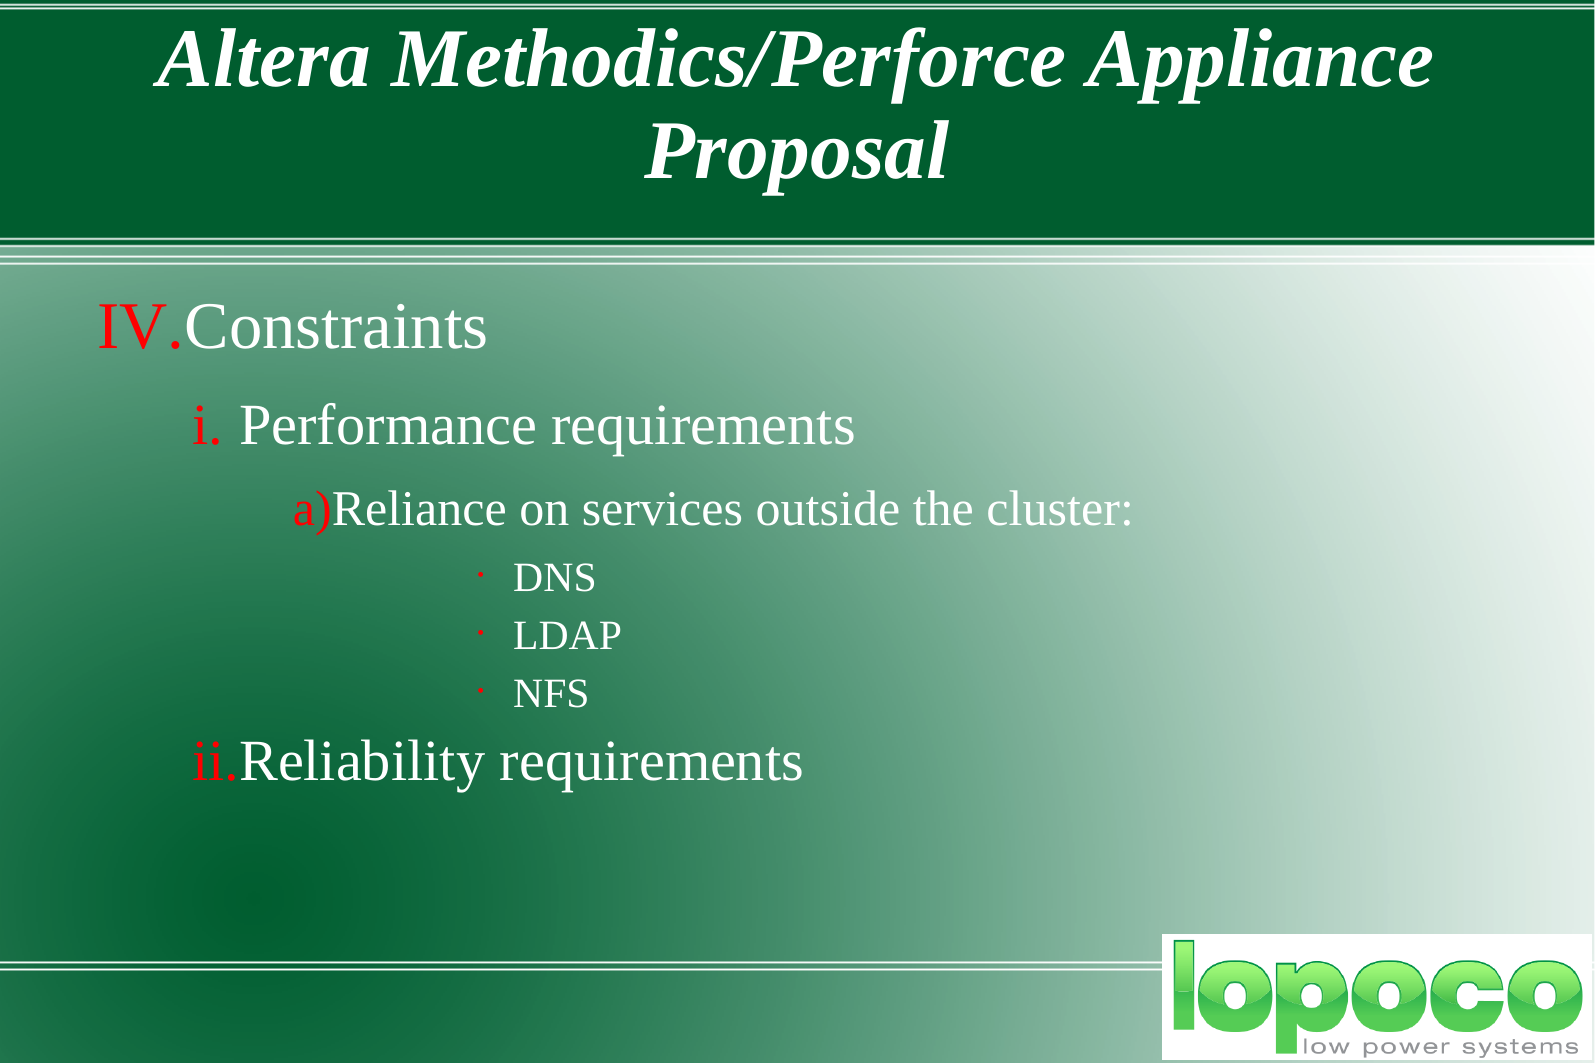

# Altera Methodics/Perforce Appliance Proposal
Constraints
Performance requirements
Reliance on services outside the cluster:
DNS
LDAP
NFS
Reliability requirements